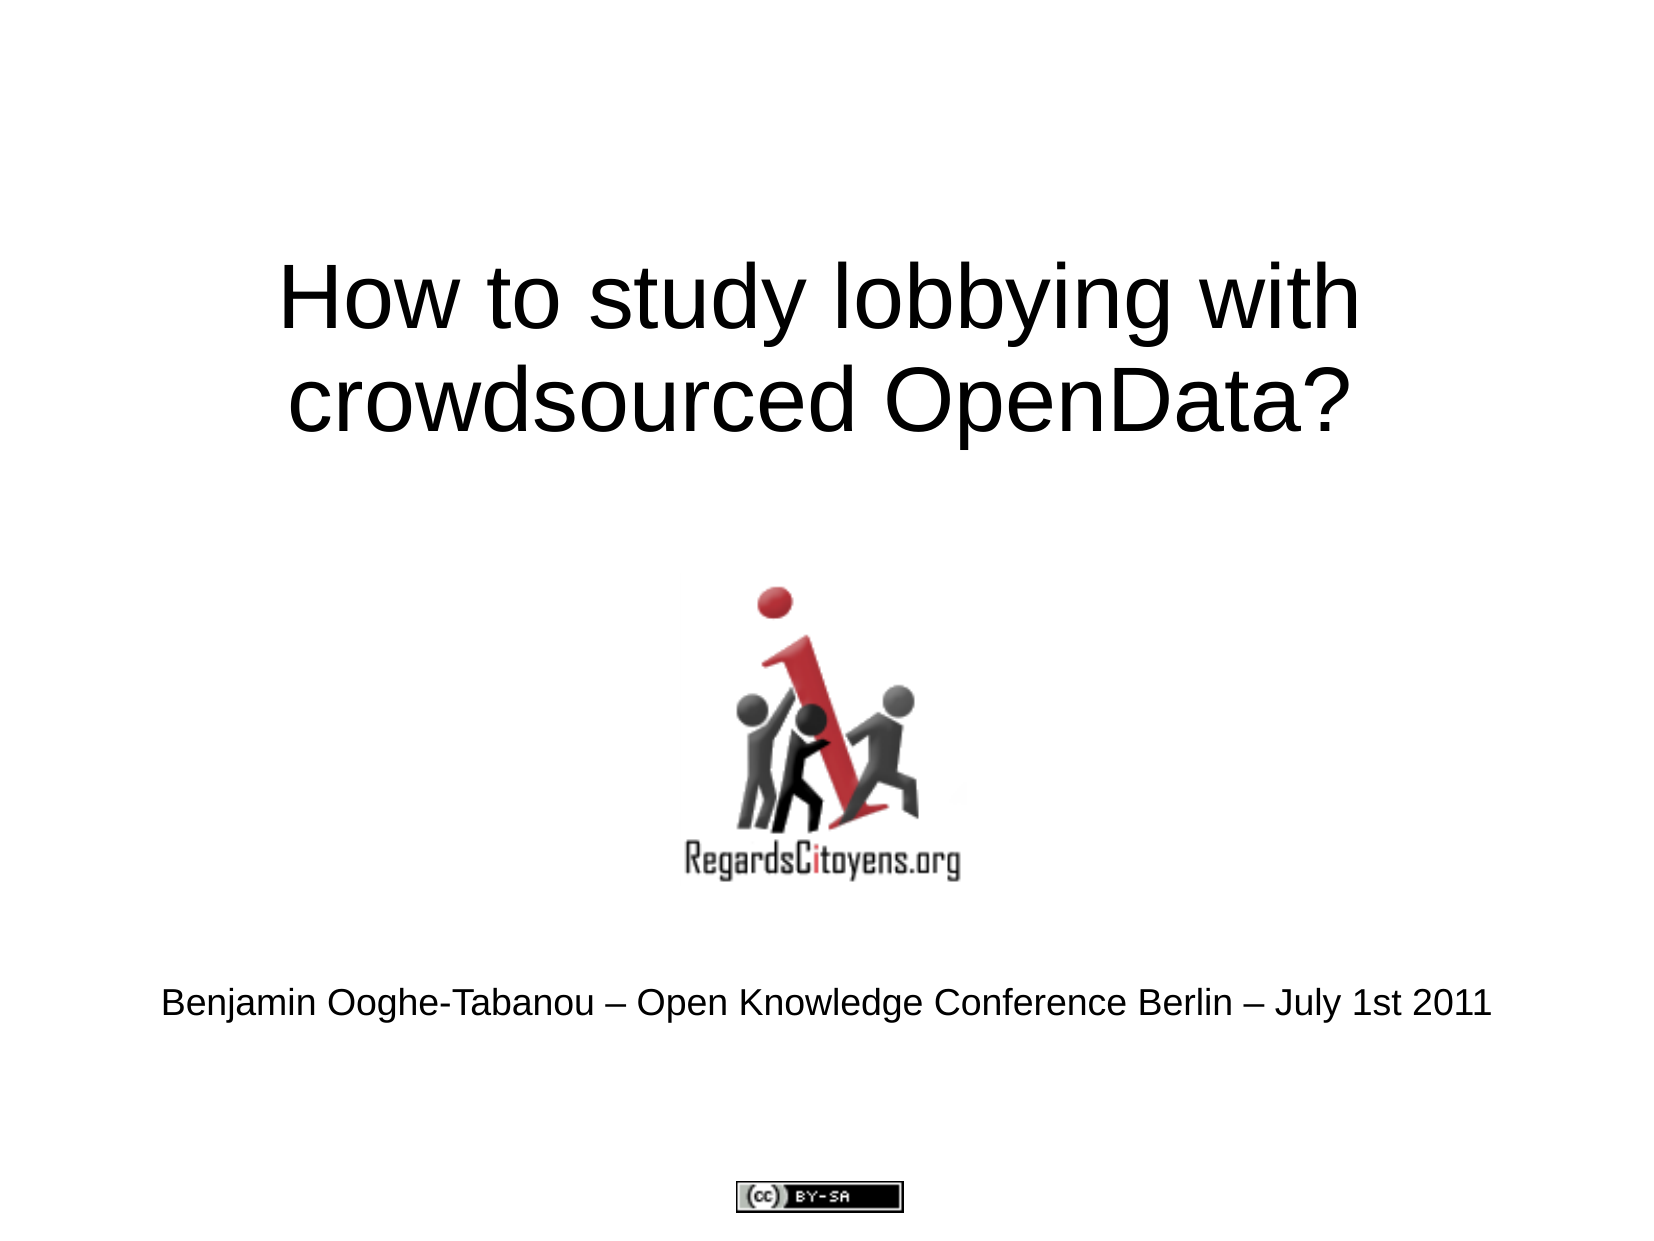

# How to study lobbying with crowdsourced OpenData?
Benjamin Ooghe-Tabanou – Open Knowledge Conference Berlin – July 1st 2011